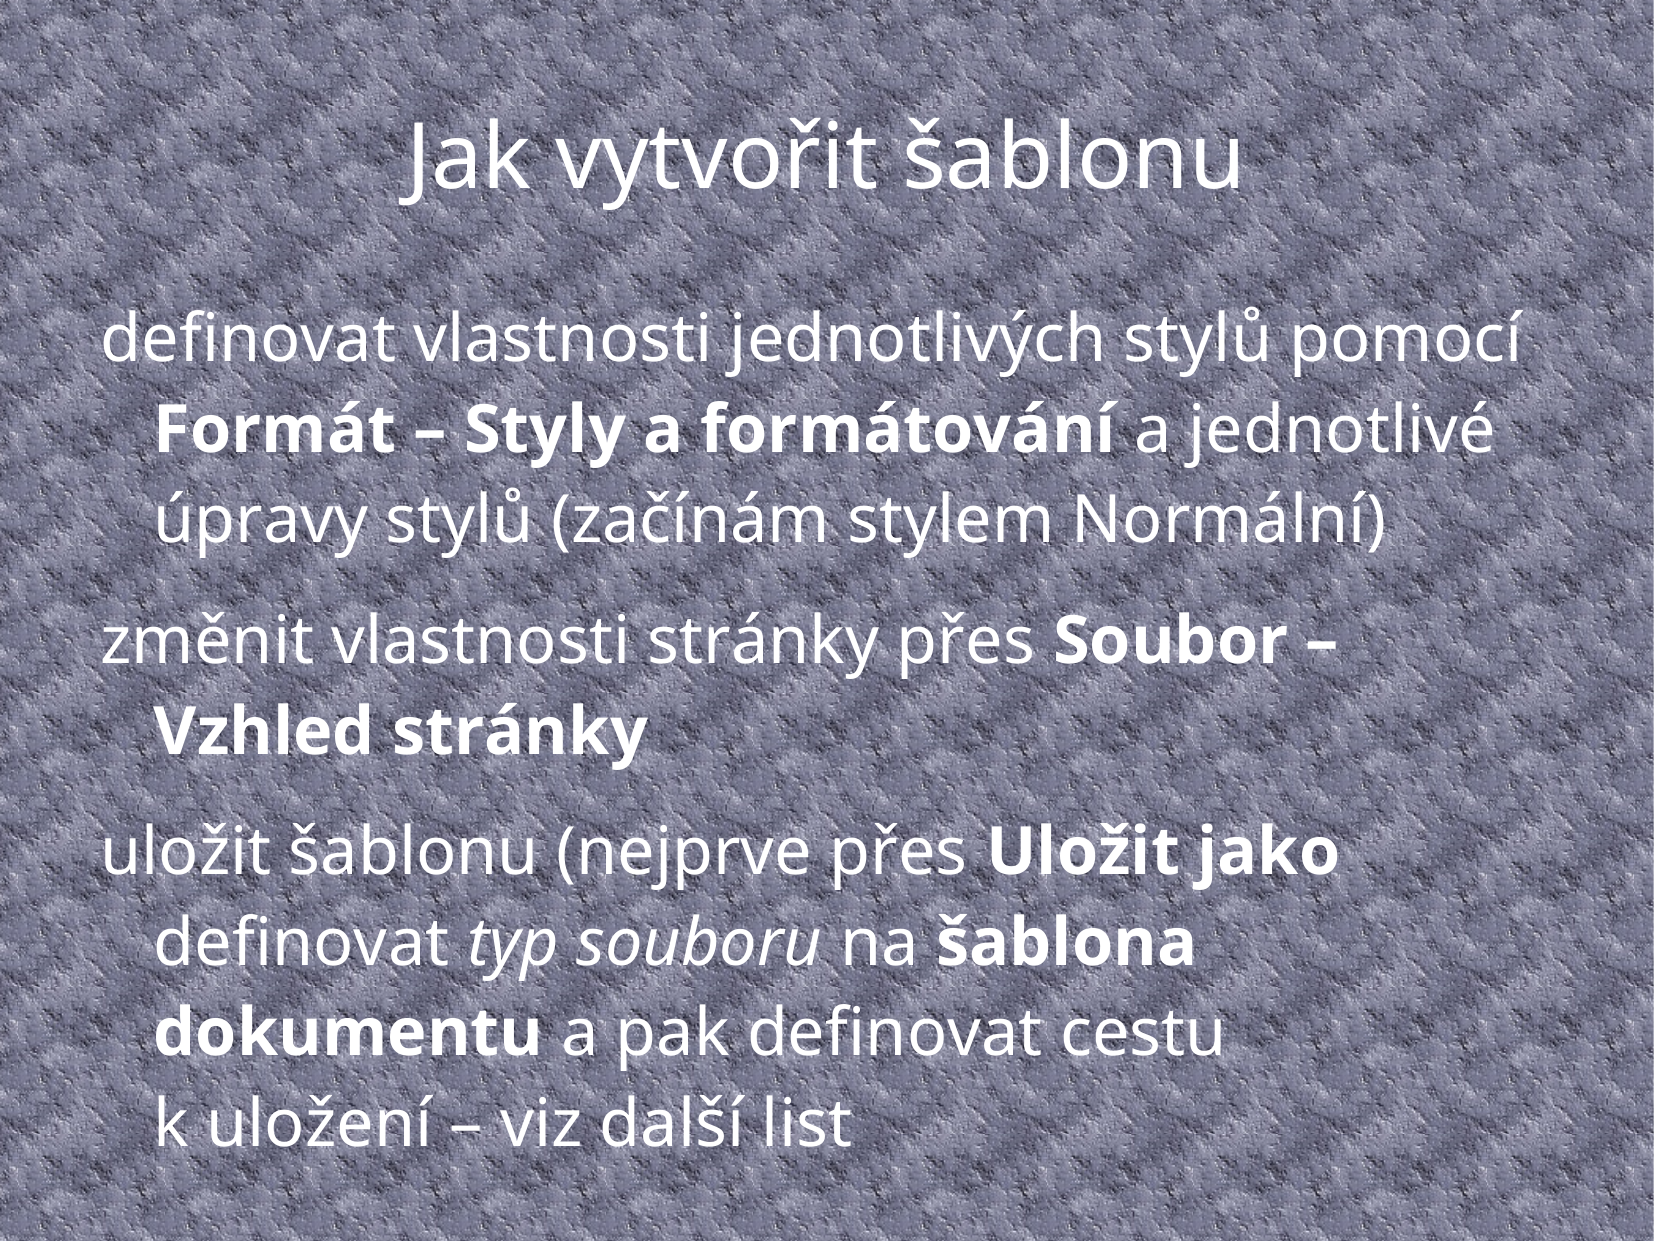

# Jak vytvořit šablonu
definovat vlastnosti jednotlivých stylů pomocí Formát – Styly a formátování a jednotlivé úpravy stylů (začínám stylem Normální)
změnit vlastnosti stránky přes Soubor – Vzhled stránky
uložit šablonu (nejprve přes Uložit jako definovat typ souboru na šablona dokumentu a pak definovat cestu
k uložení – viz další list